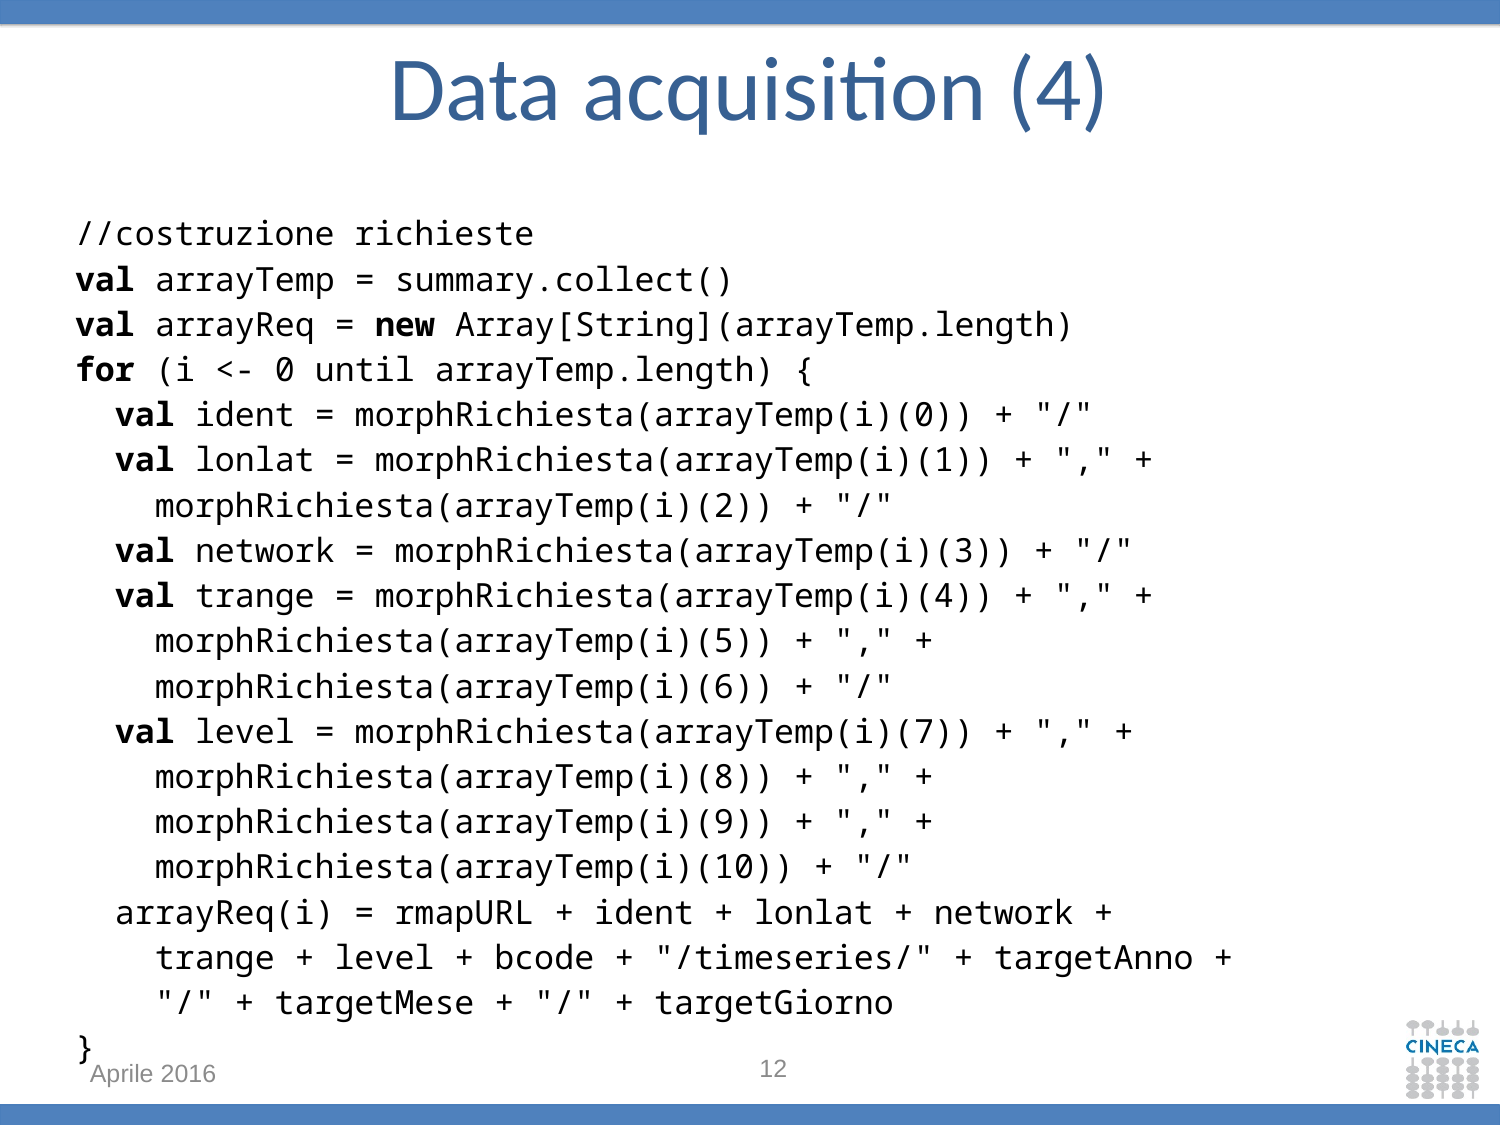

Data acquisition (4)
//costruzione richieste
val arrayTemp = summary.collect()
val arrayReq = new Array[String](arrayTemp.length)
for (i <- 0 until arrayTemp.length) {
 val ident = morphRichiesta(arrayTemp(i)(0)) + "/"
 val lonlat = morphRichiesta(arrayTemp(i)(1)) + "," +
 morphRichiesta(arrayTemp(i)(2)) + "/"
 val network = morphRichiesta(arrayTemp(i)(3)) + "/"
 val trange = morphRichiesta(arrayTemp(i)(4)) + "," +
 morphRichiesta(arrayTemp(i)(5)) + "," +
 morphRichiesta(arrayTemp(i)(6)) + "/"
 val level = morphRichiesta(arrayTemp(i)(7)) + "," +
 morphRichiesta(arrayTemp(i)(8)) + "," +
 morphRichiesta(arrayTemp(i)(9)) + "," +
 morphRichiesta(arrayTemp(i)(10)) + "/"
 arrayReq(i) = rmapURL + ident + lonlat + network +
 trange + level + bcode + "/timeseries/" + targetAnno +
 "/" + targetMese + "/" + targetGiorno
}
Aprile 2016